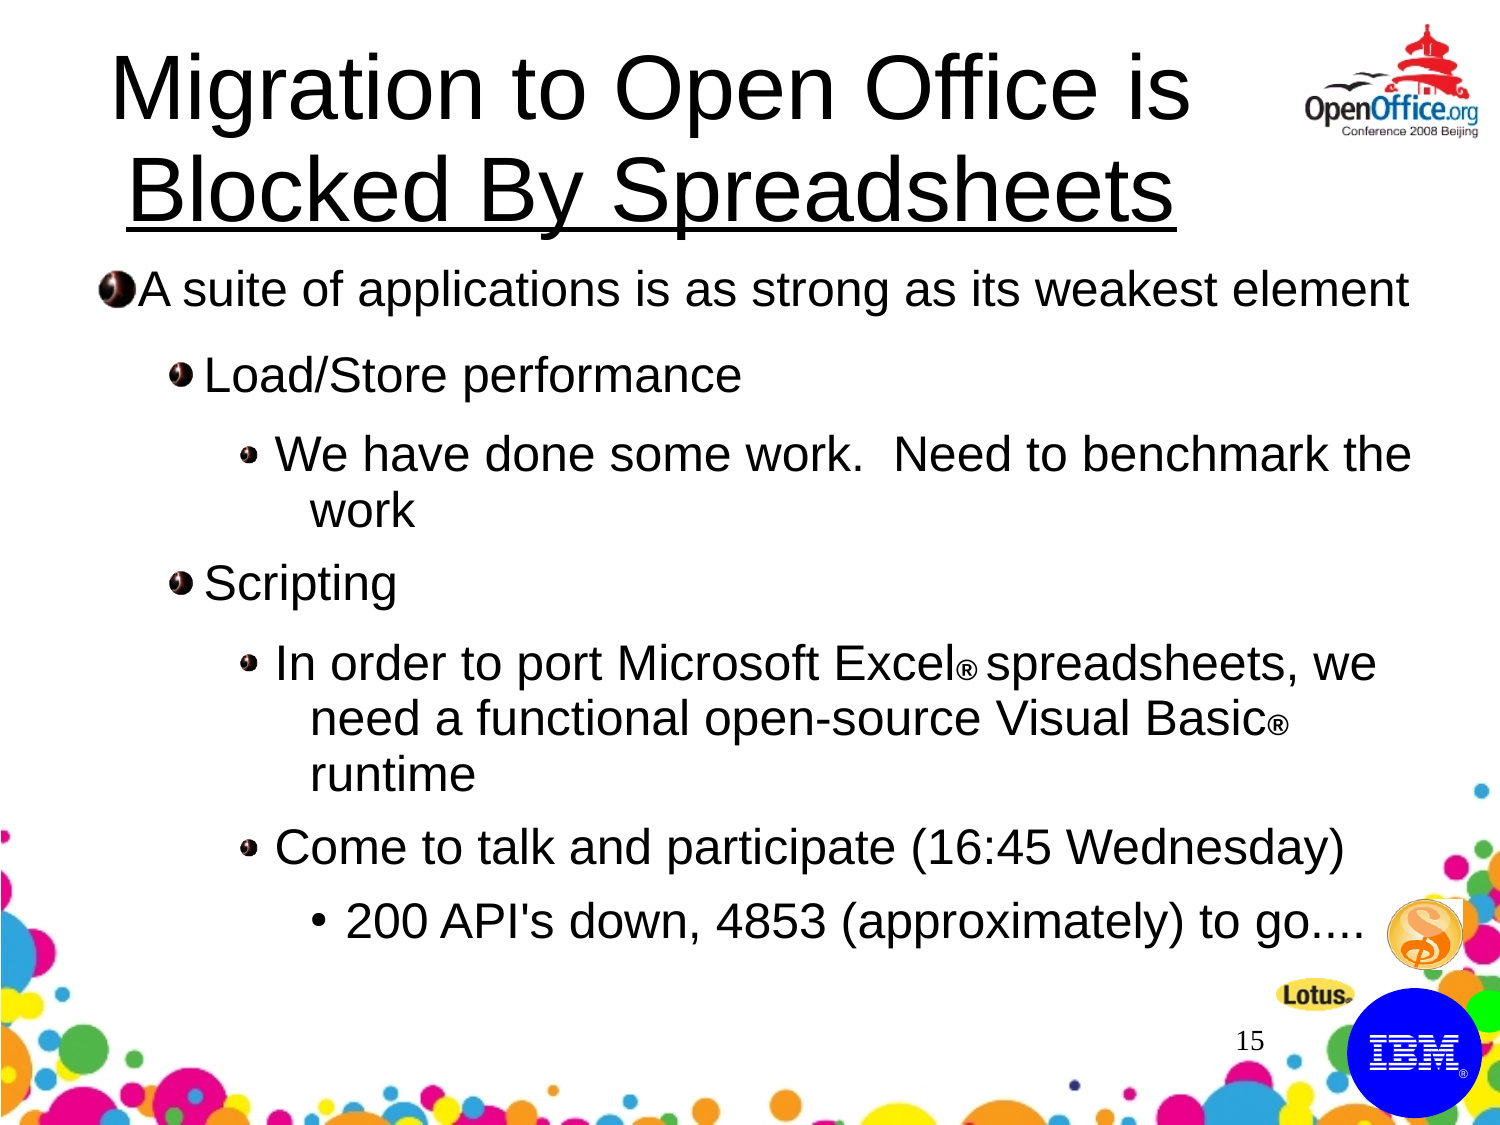

# Migration to Open Office is Blocked By Spreadsheets
A suite of applications is as strong as its weakest element
Load/Store performance
We have done some work. Need to benchmark the work
Scripting
In order to port Microsoft Excel® spreadsheets, we need a functional open-source Visual Basic® runtime
Come to talk and participate (16:45 Wednesday)
200 API's down, 4853 (approximately) to go....
15